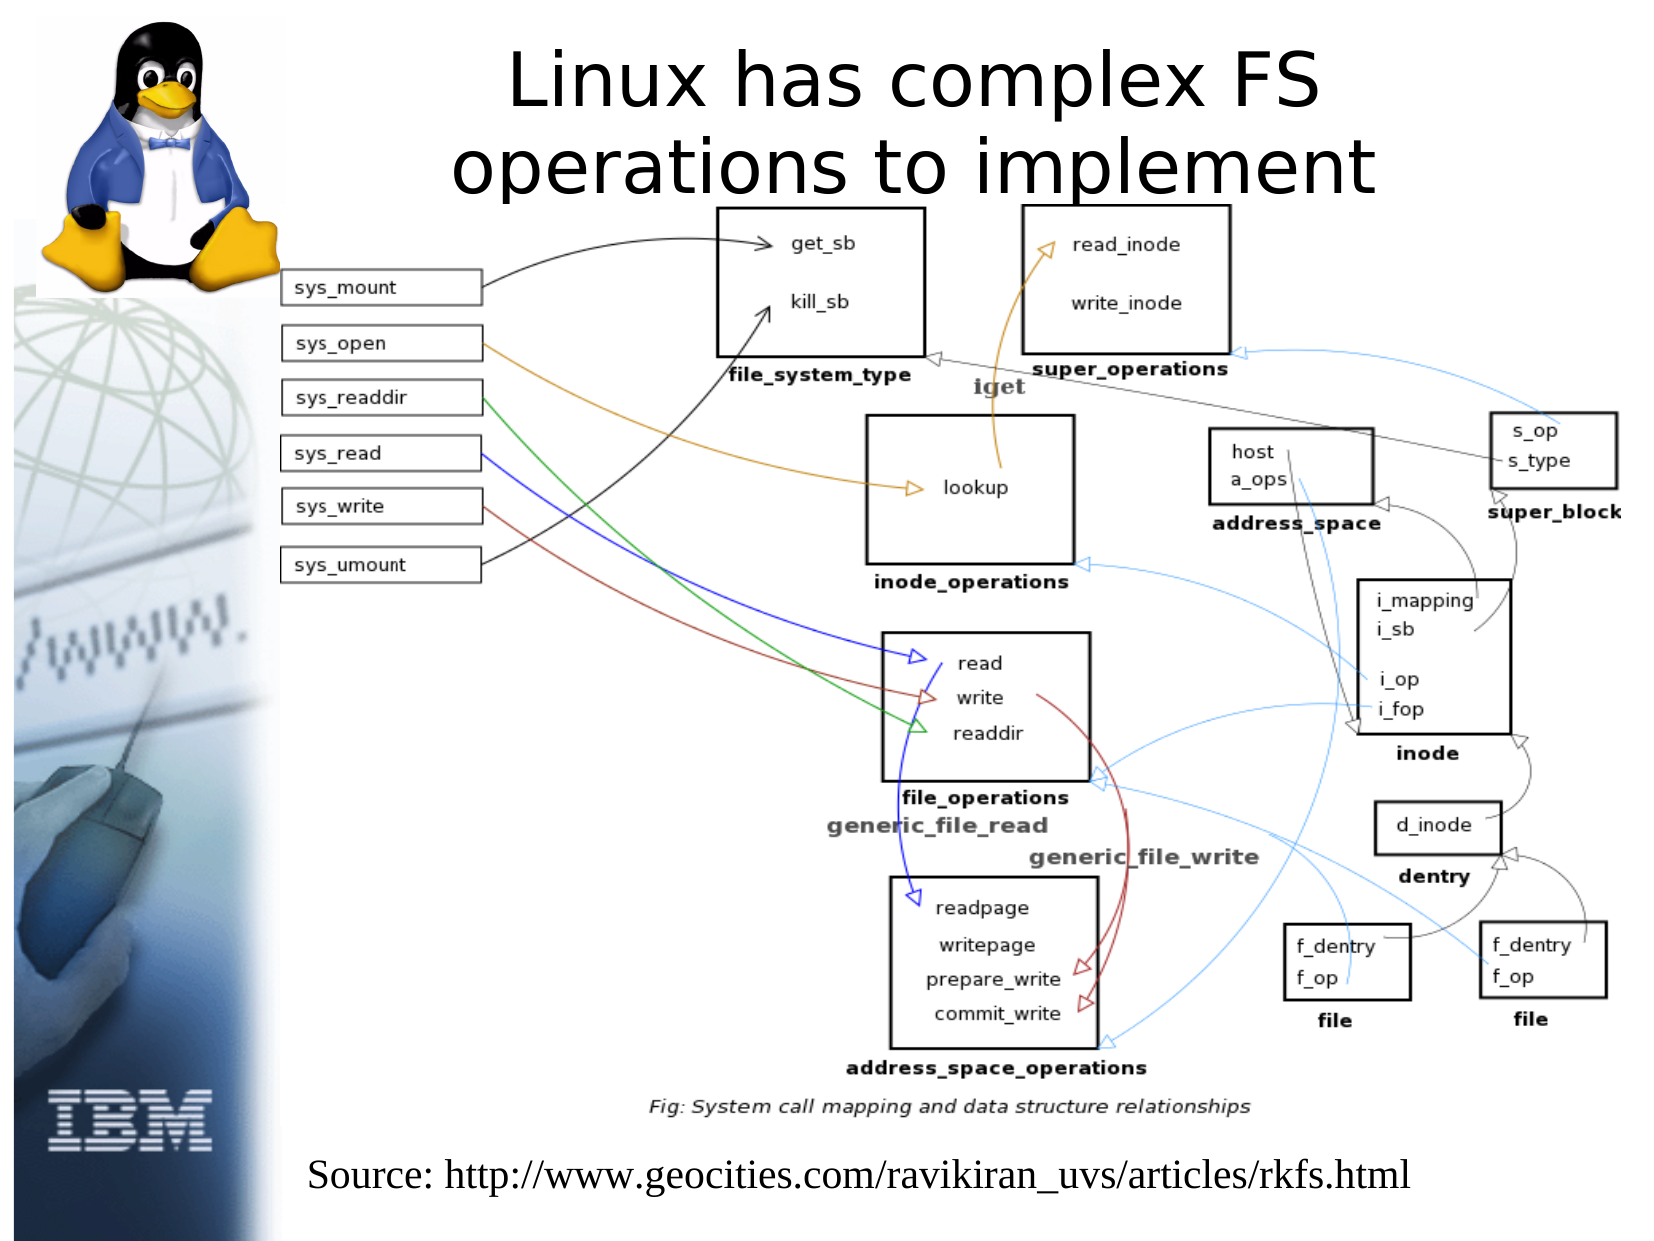

# Linux has complex FS operations to implement
Source: http://www.geocities.com/ravikiran_uvs/articles/rkfs.html